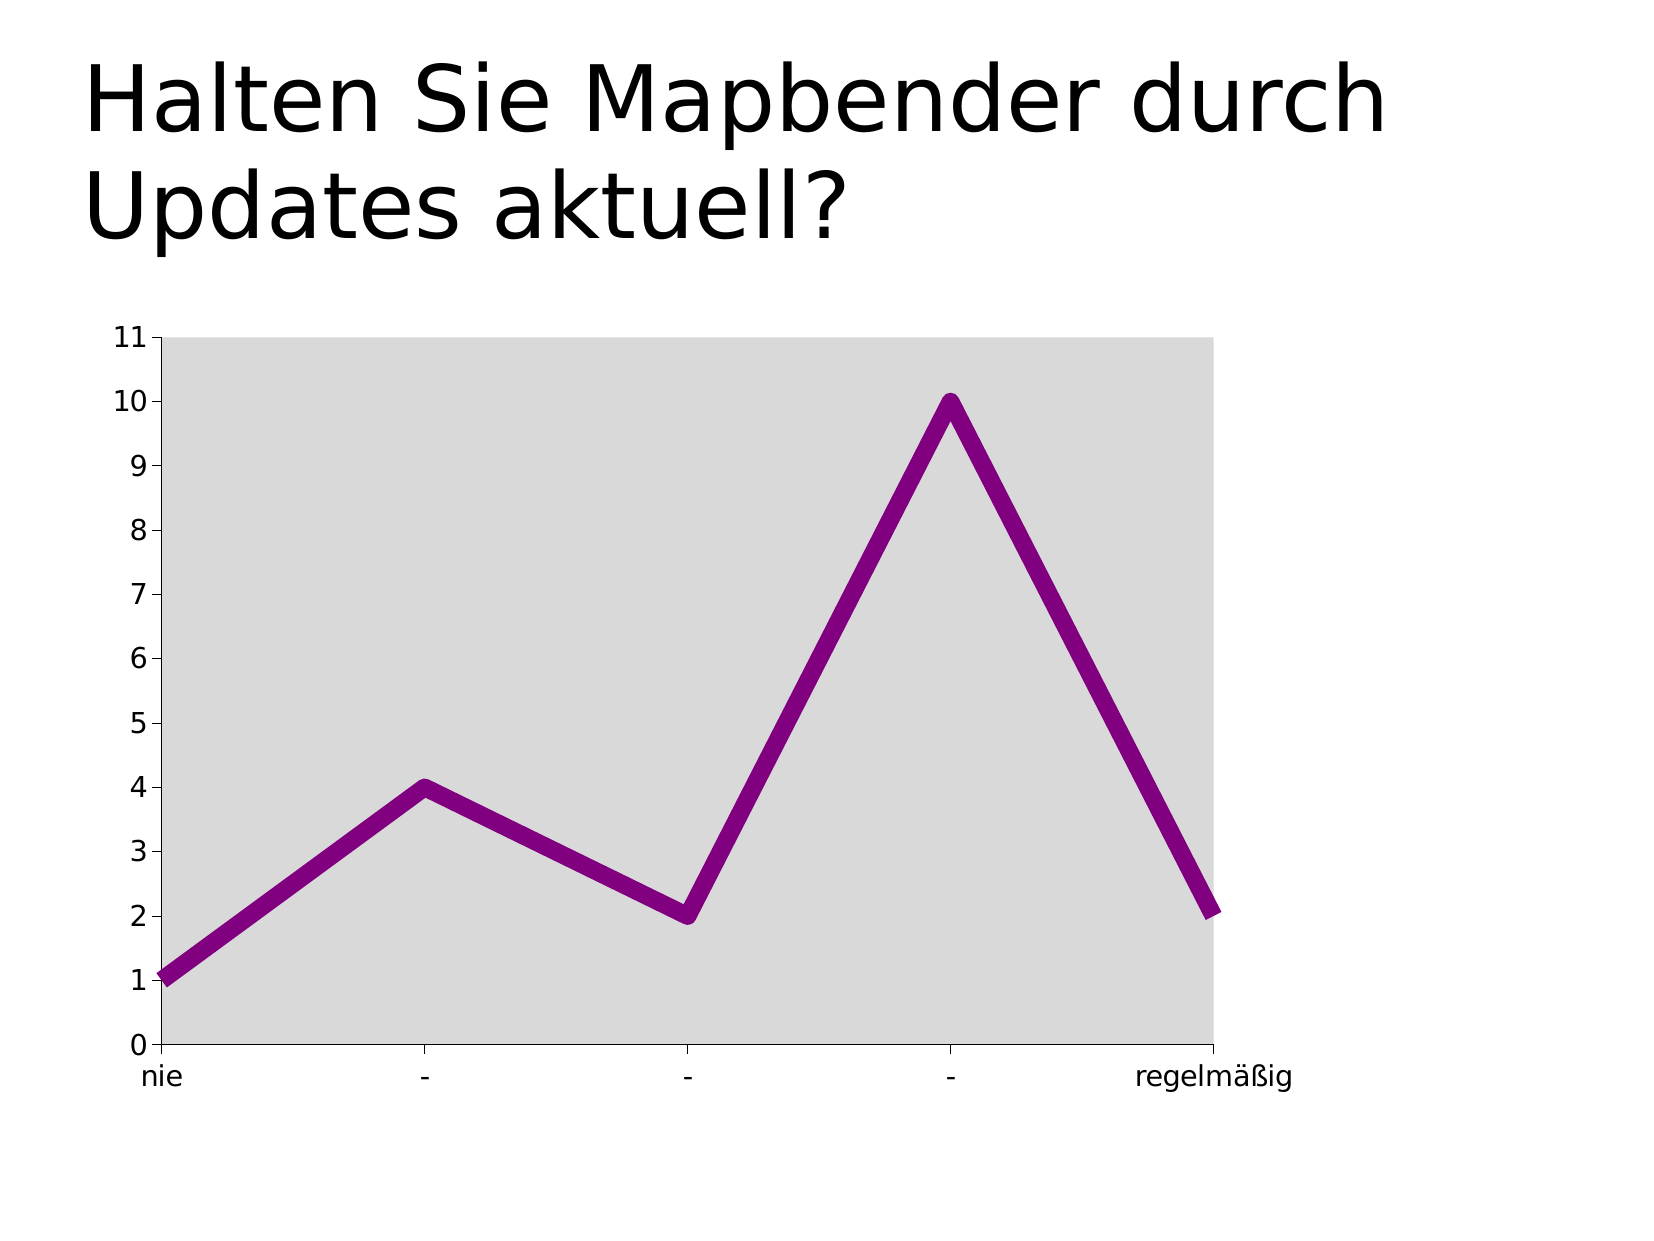

# Halten Sie Mapbender durch Updates aktuell?
### Chart
| Category | Updates |
|---|---|
| nie | 1.0 |
| - | 4.0 |
| - | 2.0 |
| - | 10.0 |
| regelmäßig | 2.0 |